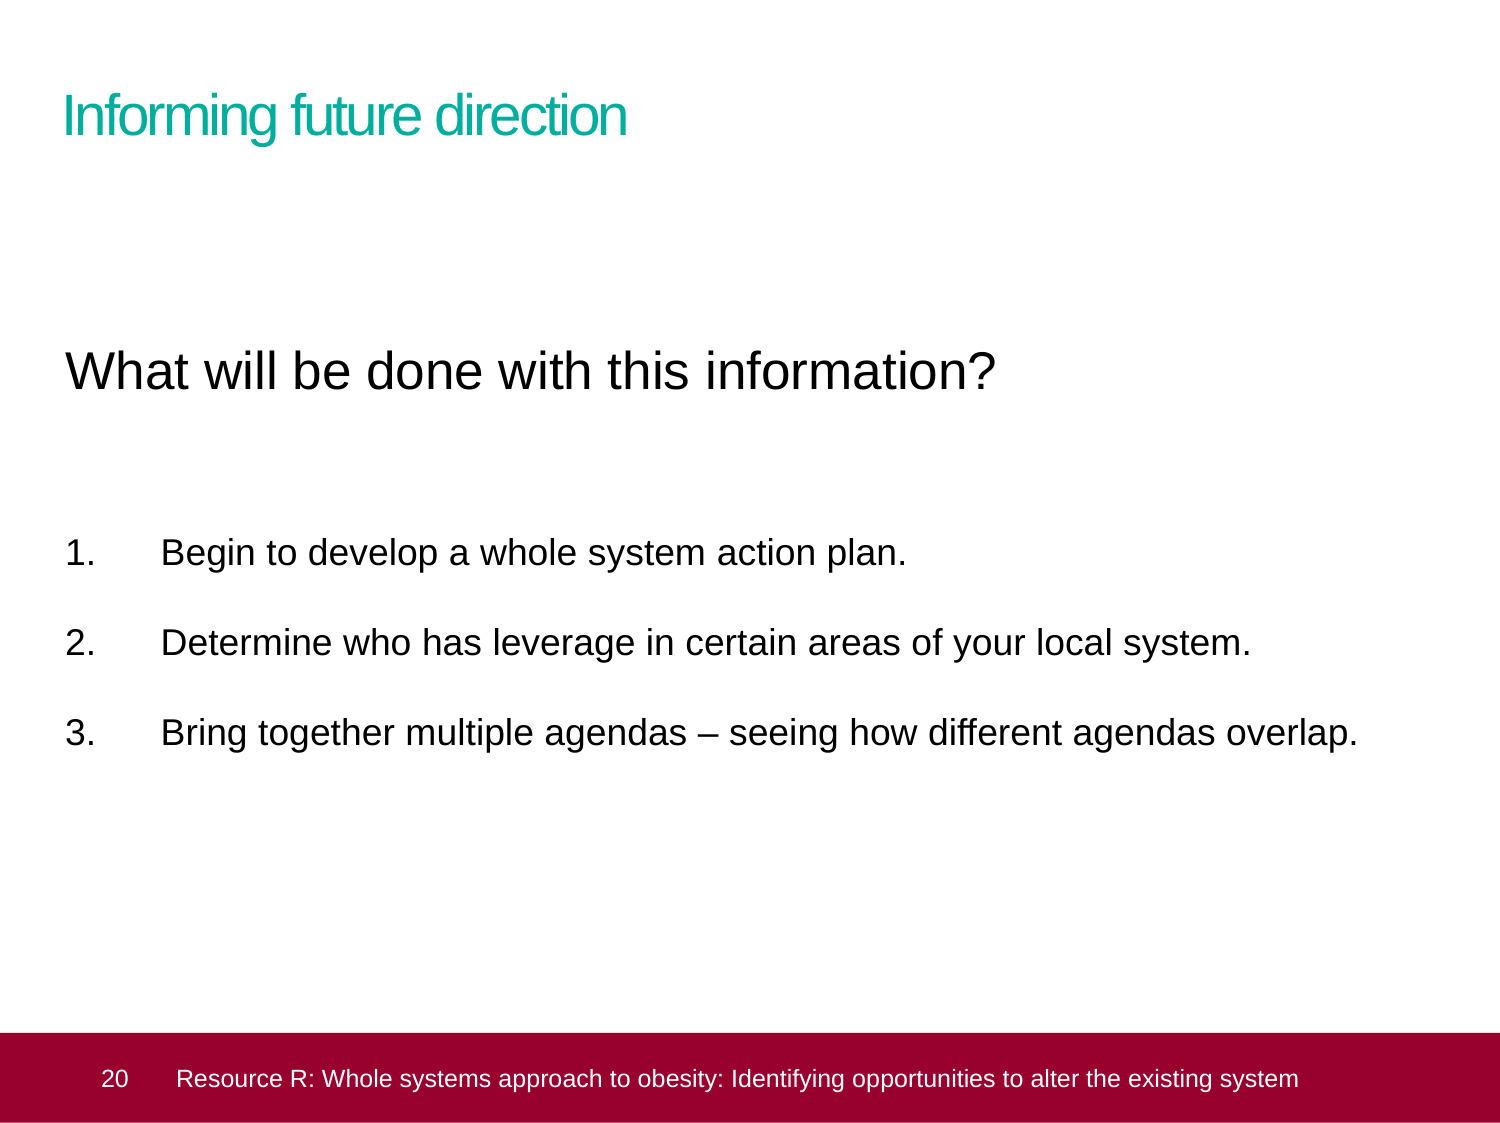

Informing future direction
# What will be done with this information?
Begin to develop a whole system action plan.
Determine who has leverage in certain areas of your local system.
Bring together multiple agendas – seeing how different agendas overlap.
 19
Resource R: Whole systems approach to obesity: Identifying opportunities to alter the existing system